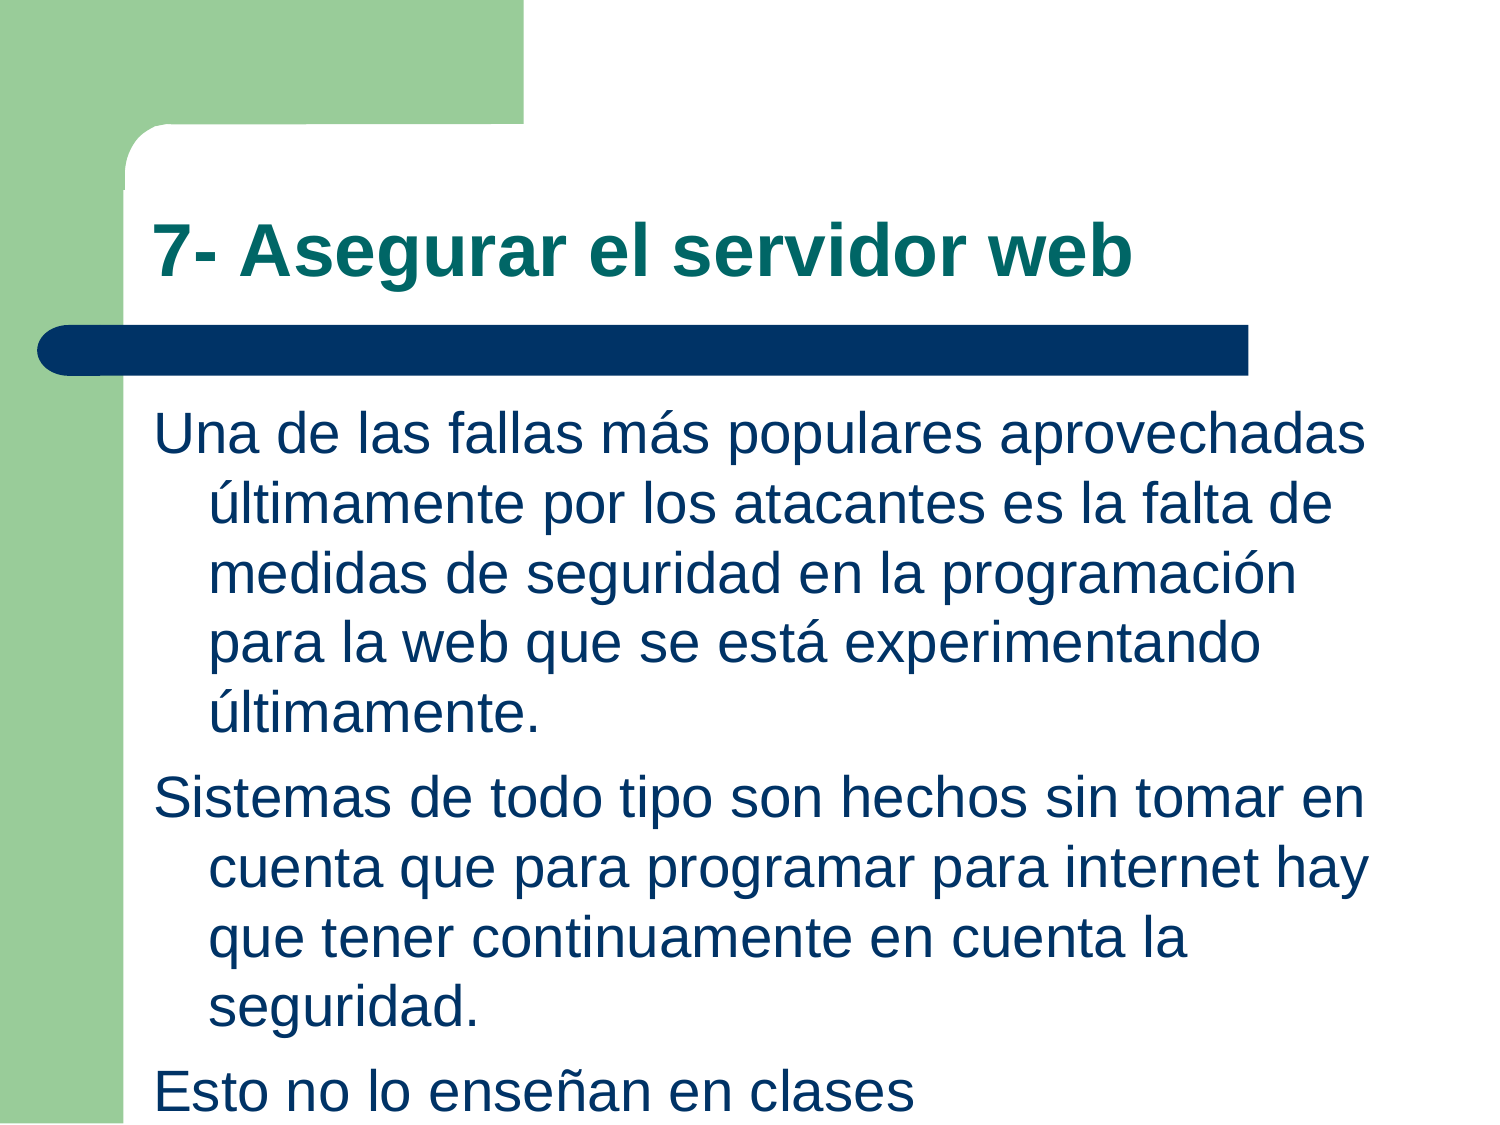

# 7- Asegurar el servidor web
Una de las fallas más populares aprovechadas últimamente por los atacantes es la falta de medidas de seguridad en la programación para la web que se está experimentando últimamente.
Sistemas de todo tipo son hechos sin tomar en cuenta que para programar para internet hay que tener continuamente en cuenta la seguridad.
Esto no lo enseñan en clases